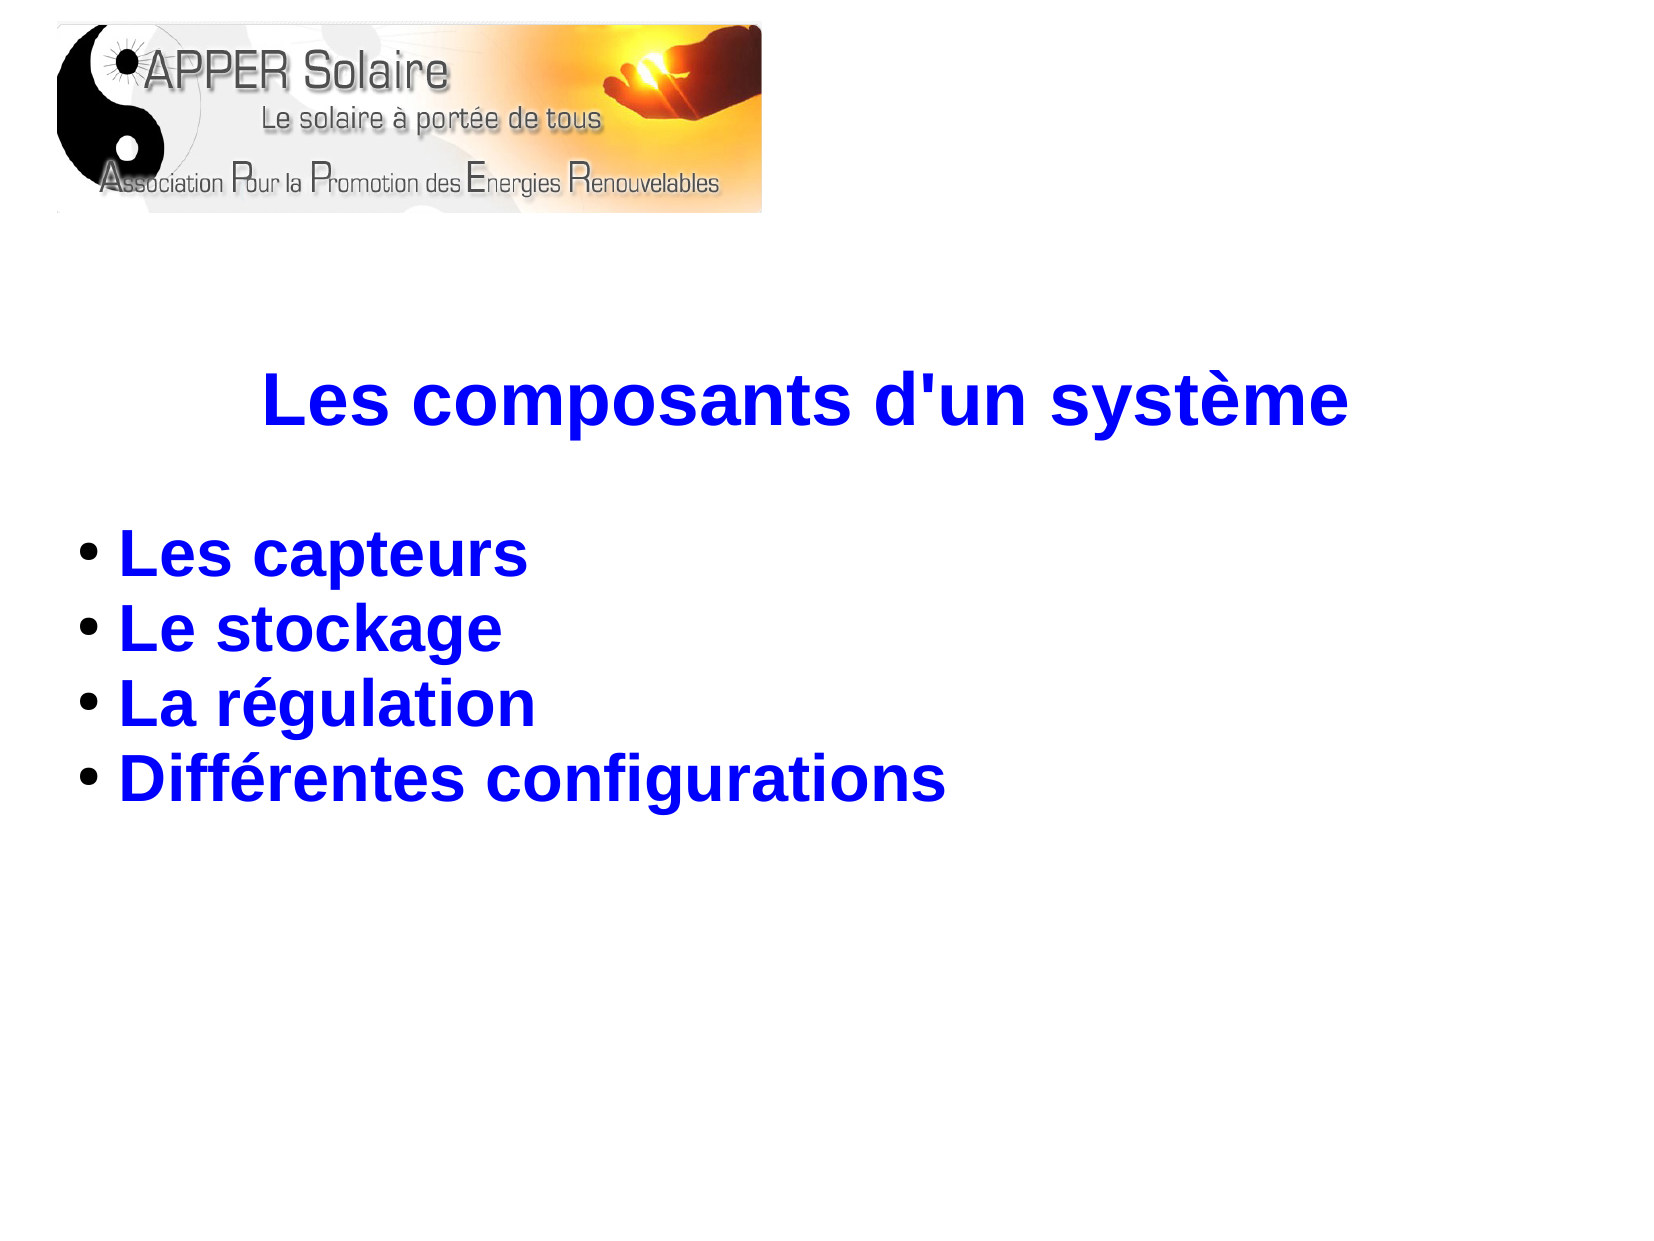

#
Les composants d'un système
 Les capteurs
 Le stockage
 La régulation
 Différentes configurations